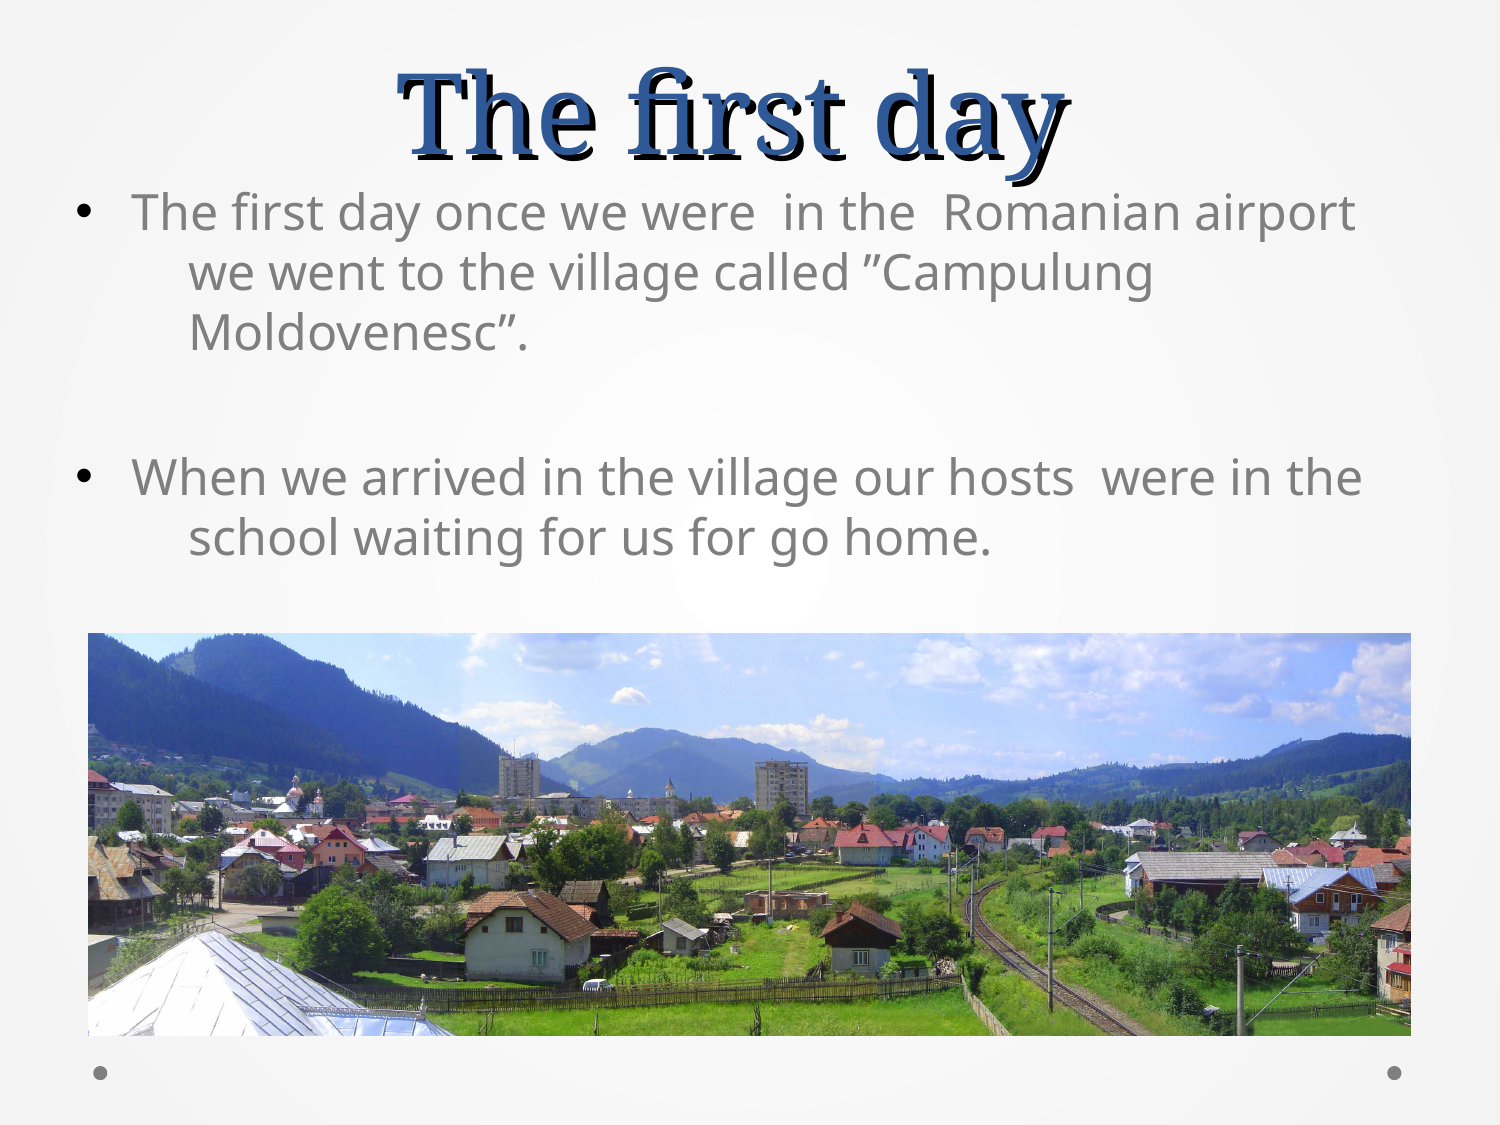

# The first day
The first day once we were in the Romanian airport we went to the village called ”Campulung Moldovenesc”.
When we arrived in the village our hosts were in the school waiting for us for go home.